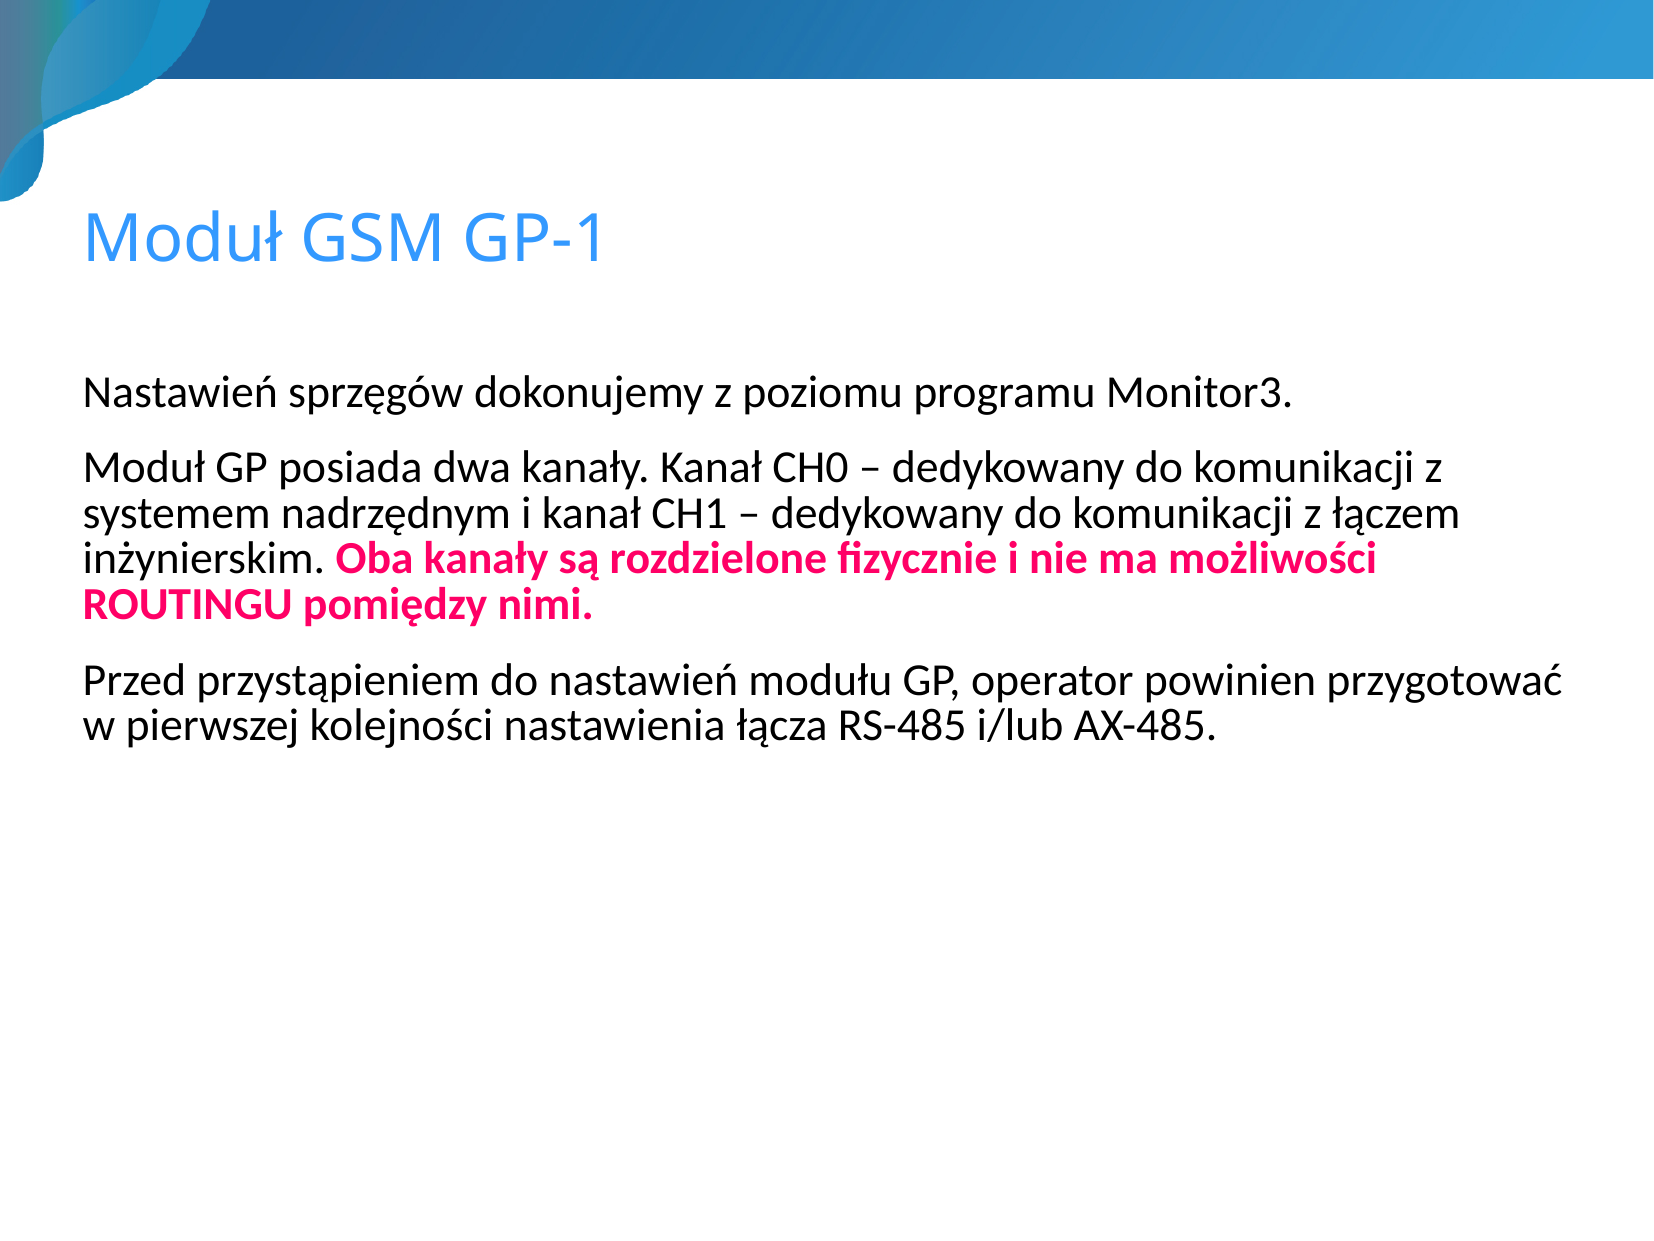

# Moduł GSM GP-1
Nastawień sprzęgów dokonujemy z poziomu programu Monitor3.
Moduł GP posiada dwa kanały. Kanał CH0 – dedykowany do komunikacji z systemem nadrzędnym i kanał CH1 – dedykowany do komunikacji z łączem inżynierskim. Oba kanały są rozdzielone fizycznie i nie ma możliwości ROUTINGU pomiędzy nimi.
Przed przystąpieniem do nastawień modułu GP, operator powinien przygotować w pierwszej kolejności nastawienia łącza RS-485 i/lub AX-485.